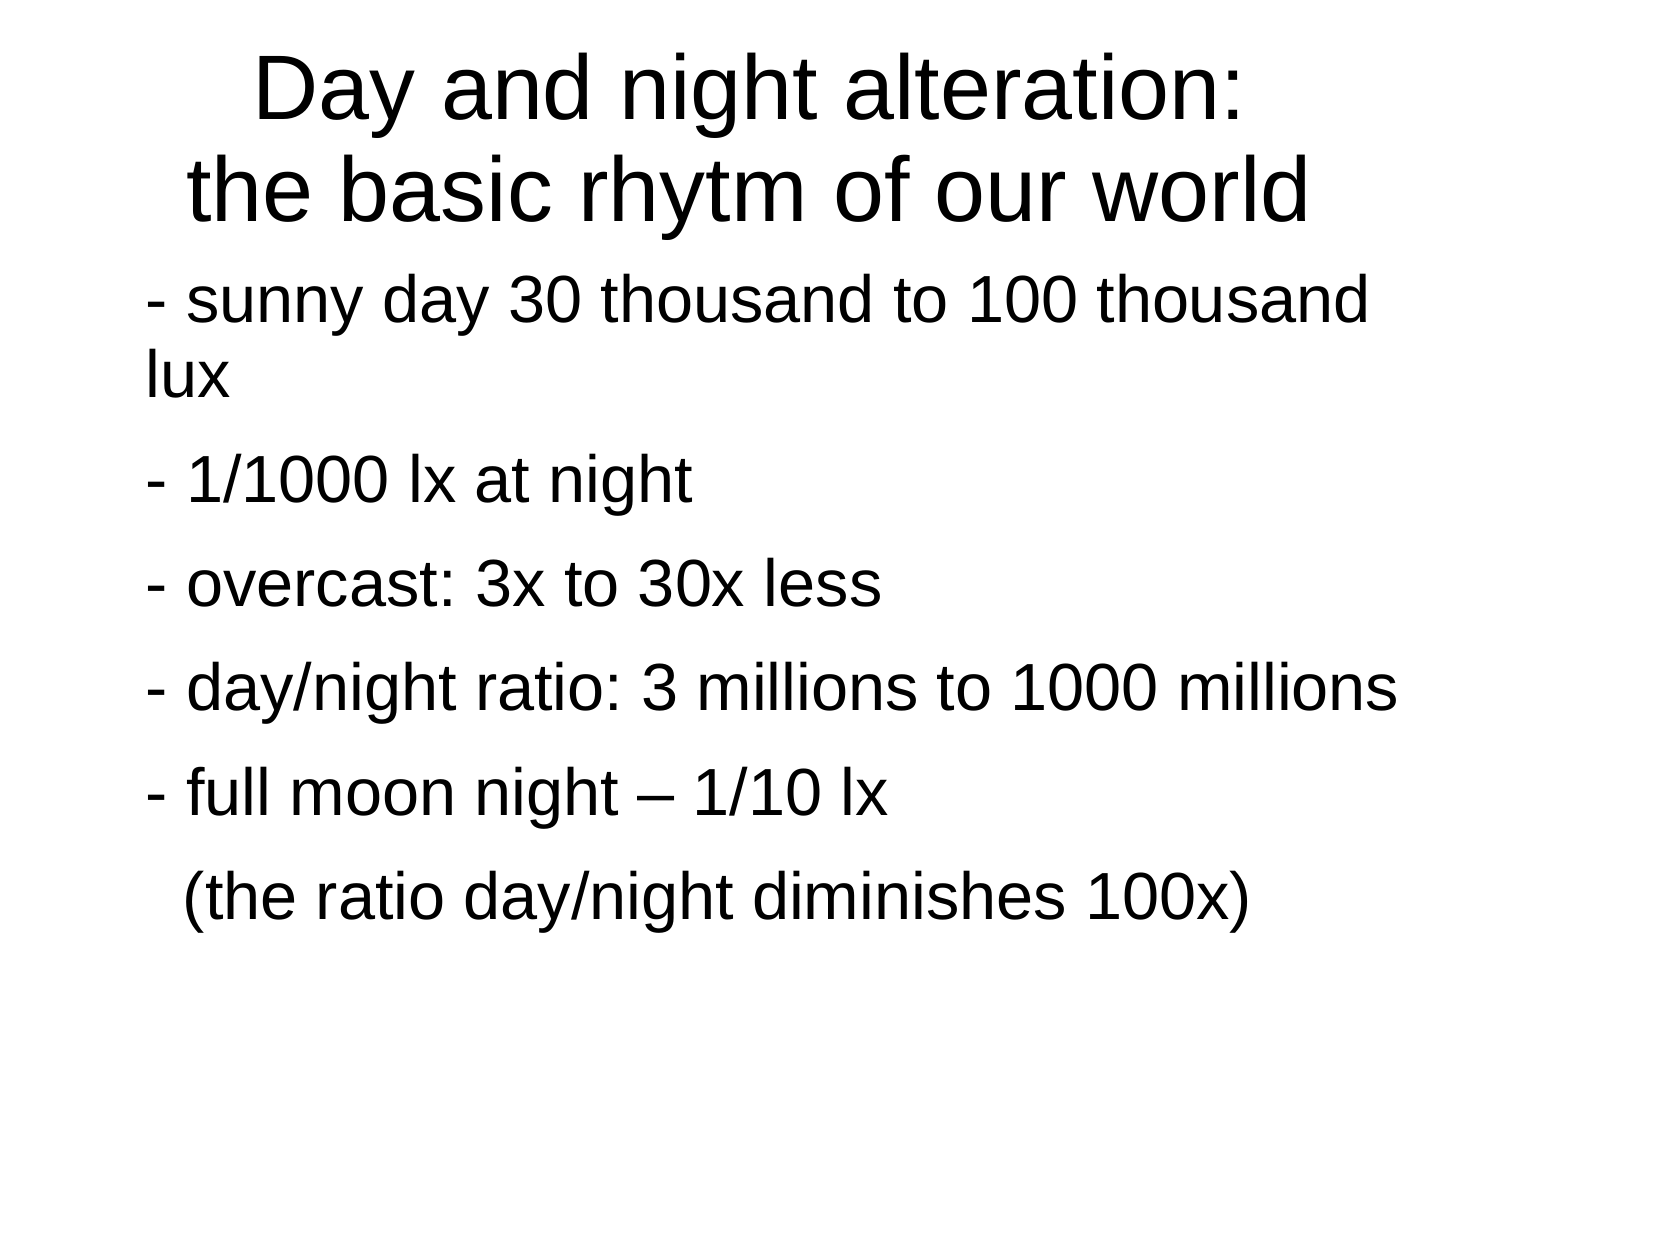

# Day and night alteration: the basic rhytm of our world
- sunny day 30 thousand to 100 thousand lux
- 1/1000 lx at night
- overcast: 3x to 30x less
- day/night ratio: 3 millions to 1000 millions
- full moon night – 1/10 lx
 (the ratio day/night diminishes 100x)